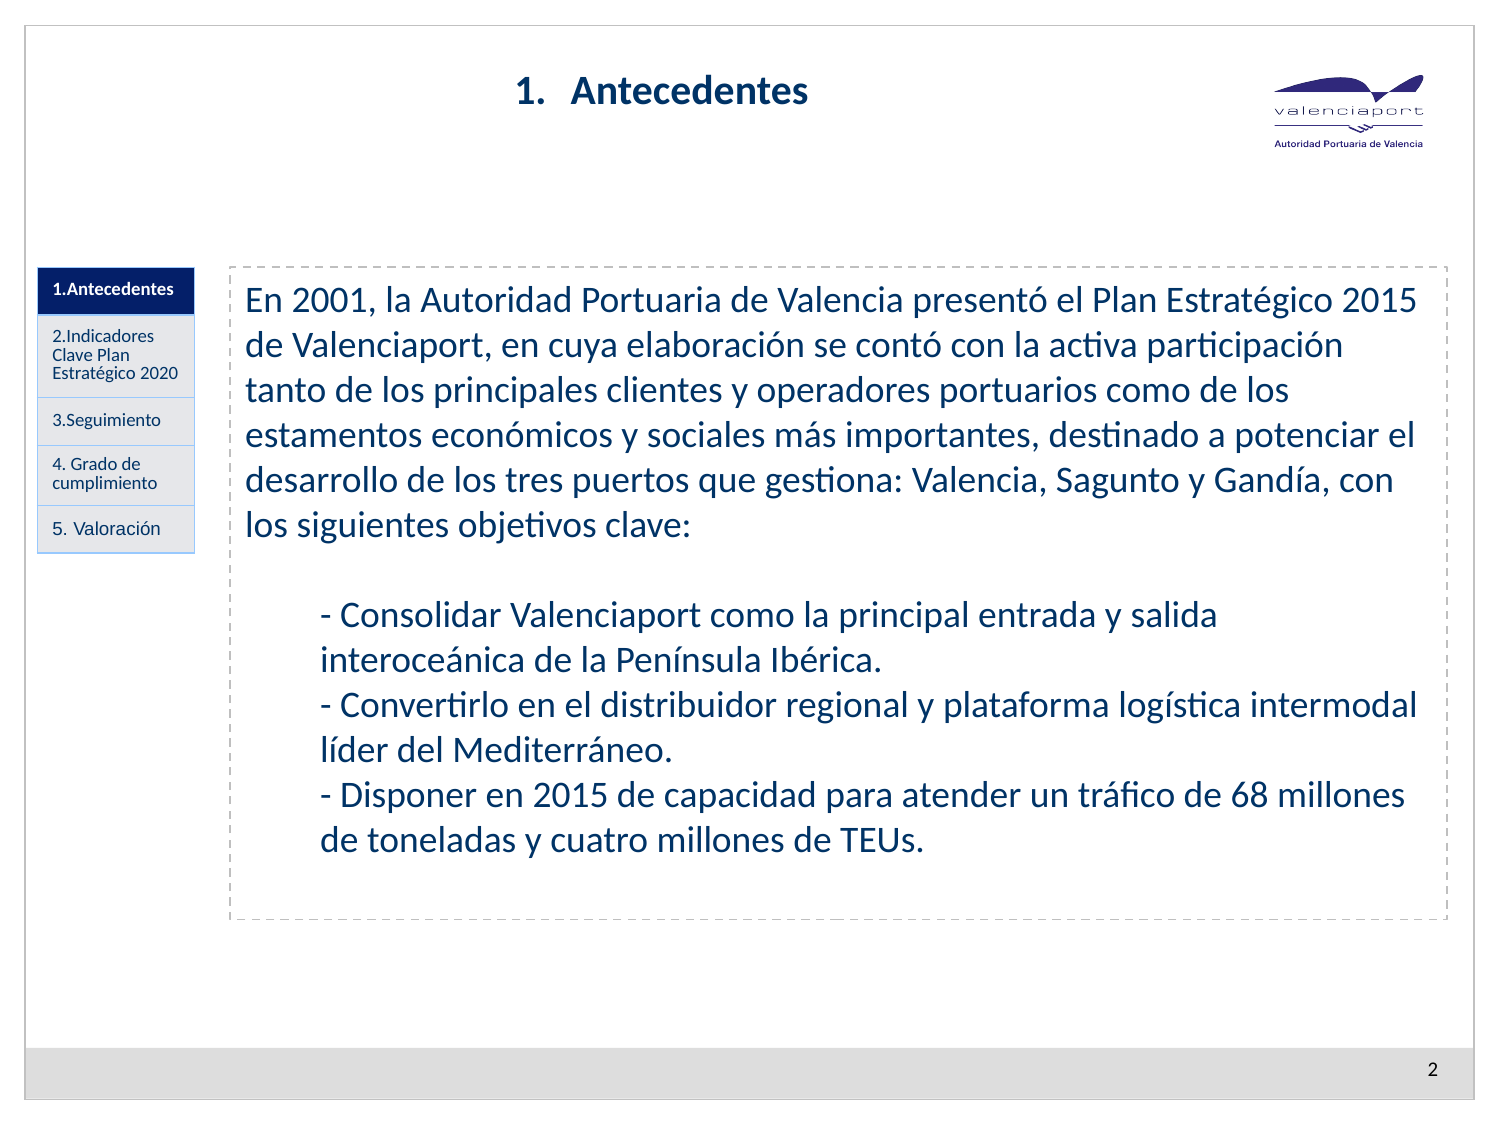

# Antecedentes
En 2001, la Autoridad Portuaria de Valencia presentó el Plan Estratégico 2015 de Valenciaport, en cuya elaboración se contó con la activa participación tanto de los principales clientes y operadores portuarios como de los estamentos económicos y sociales más importantes, destinado a potenciar el desarrollo de los tres puertos que gestiona: Valencia, Sagunto y Gandía, con los siguientes objetivos clave:
- Consolidar Valenciaport como la principal entrada y salida interoceánica de la Península Ibérica.
- Convertirlo en el distribuidor regional y plataforma logística intermodal líder del Mediterráneo.
- Disponer en 2015 de capacidad para atender un tráfico de 68 millones de toneladas y cuatro millones de TEUs.
| Antecedentes |
| --- |
| Indicadores Clave Plan Estratégico 2020 |
| Seguimiento |
| 4. Grado de cumplimiento |
| 5. Valoración |